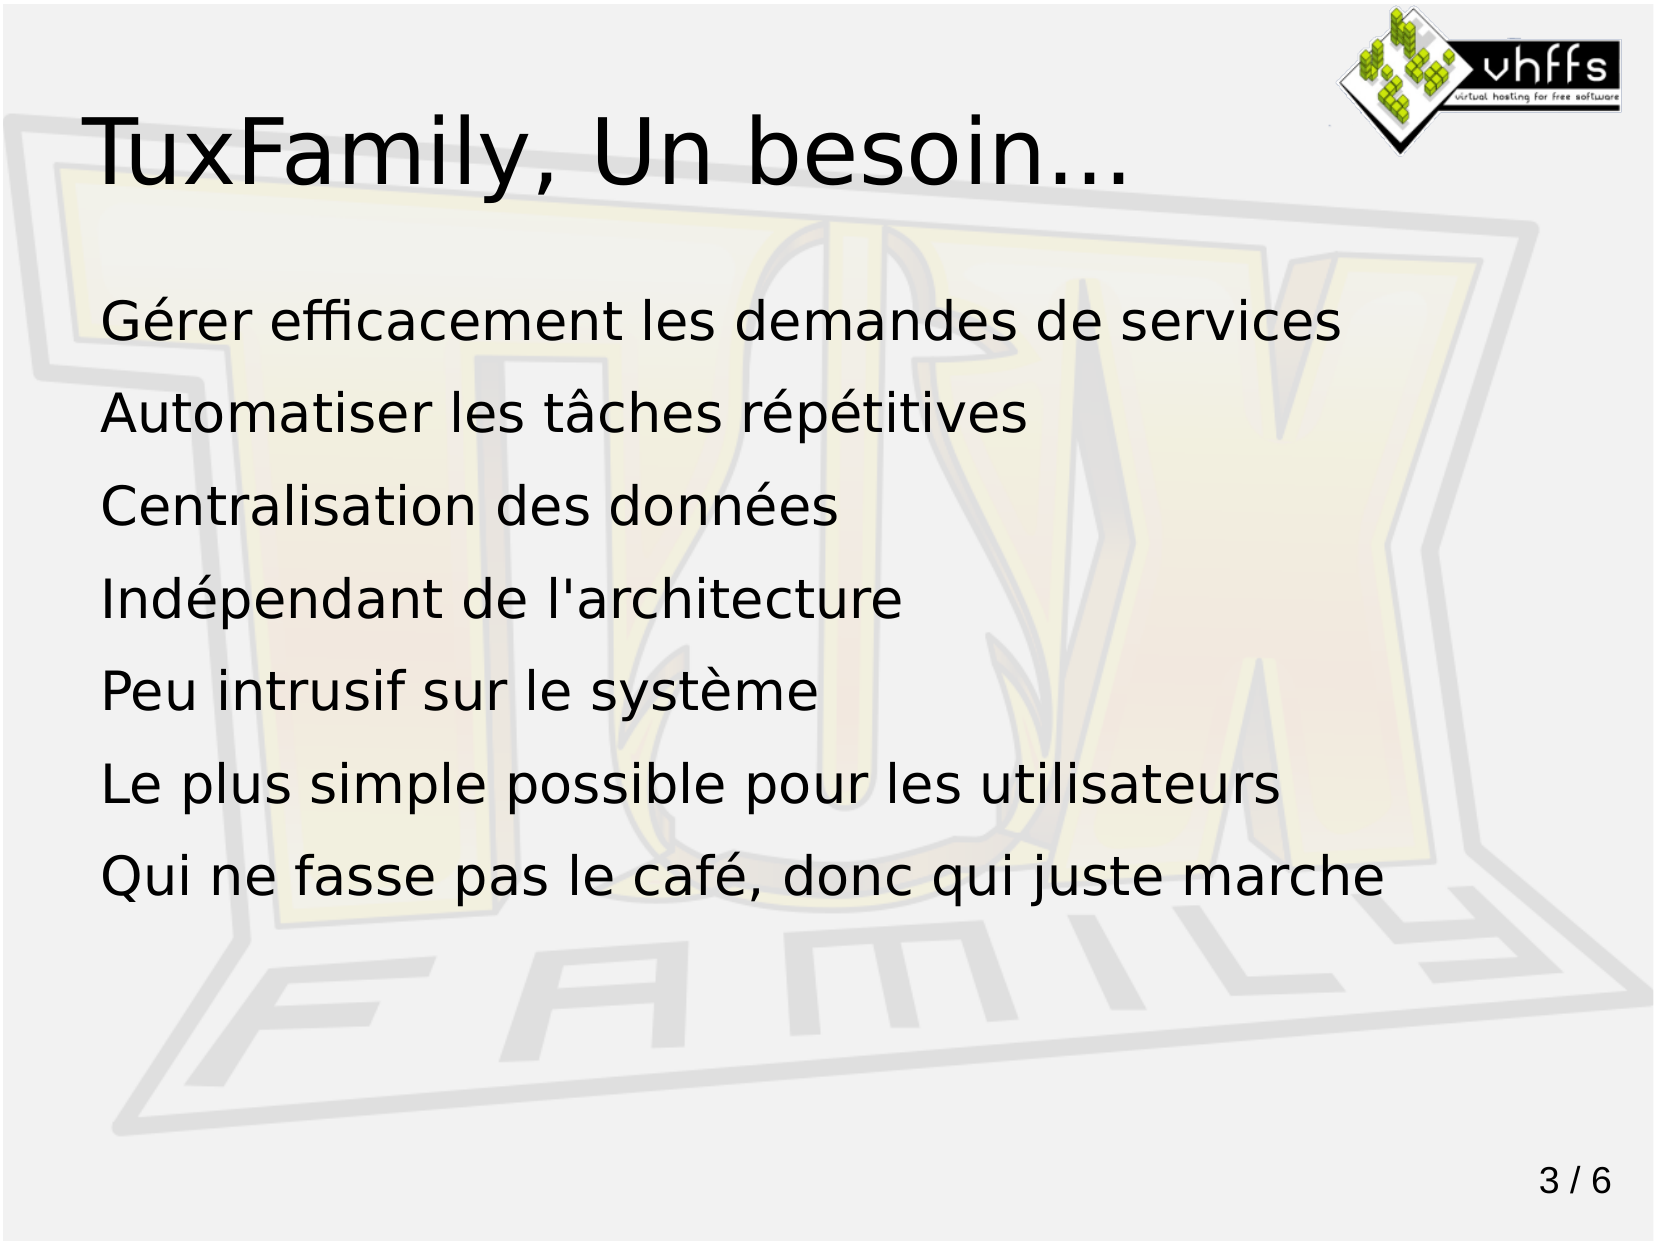

# TuxFamily, Un besoin...
Gérer efficacement les demandes de services
Automatiser les tâches répétitives
Centralisation des données
Indépendant de l'architecture
Peu intrusif sur le système
Le plus simple possible pour les utilisateurs
Qui ne fasse pas le café, donc qui juste marche